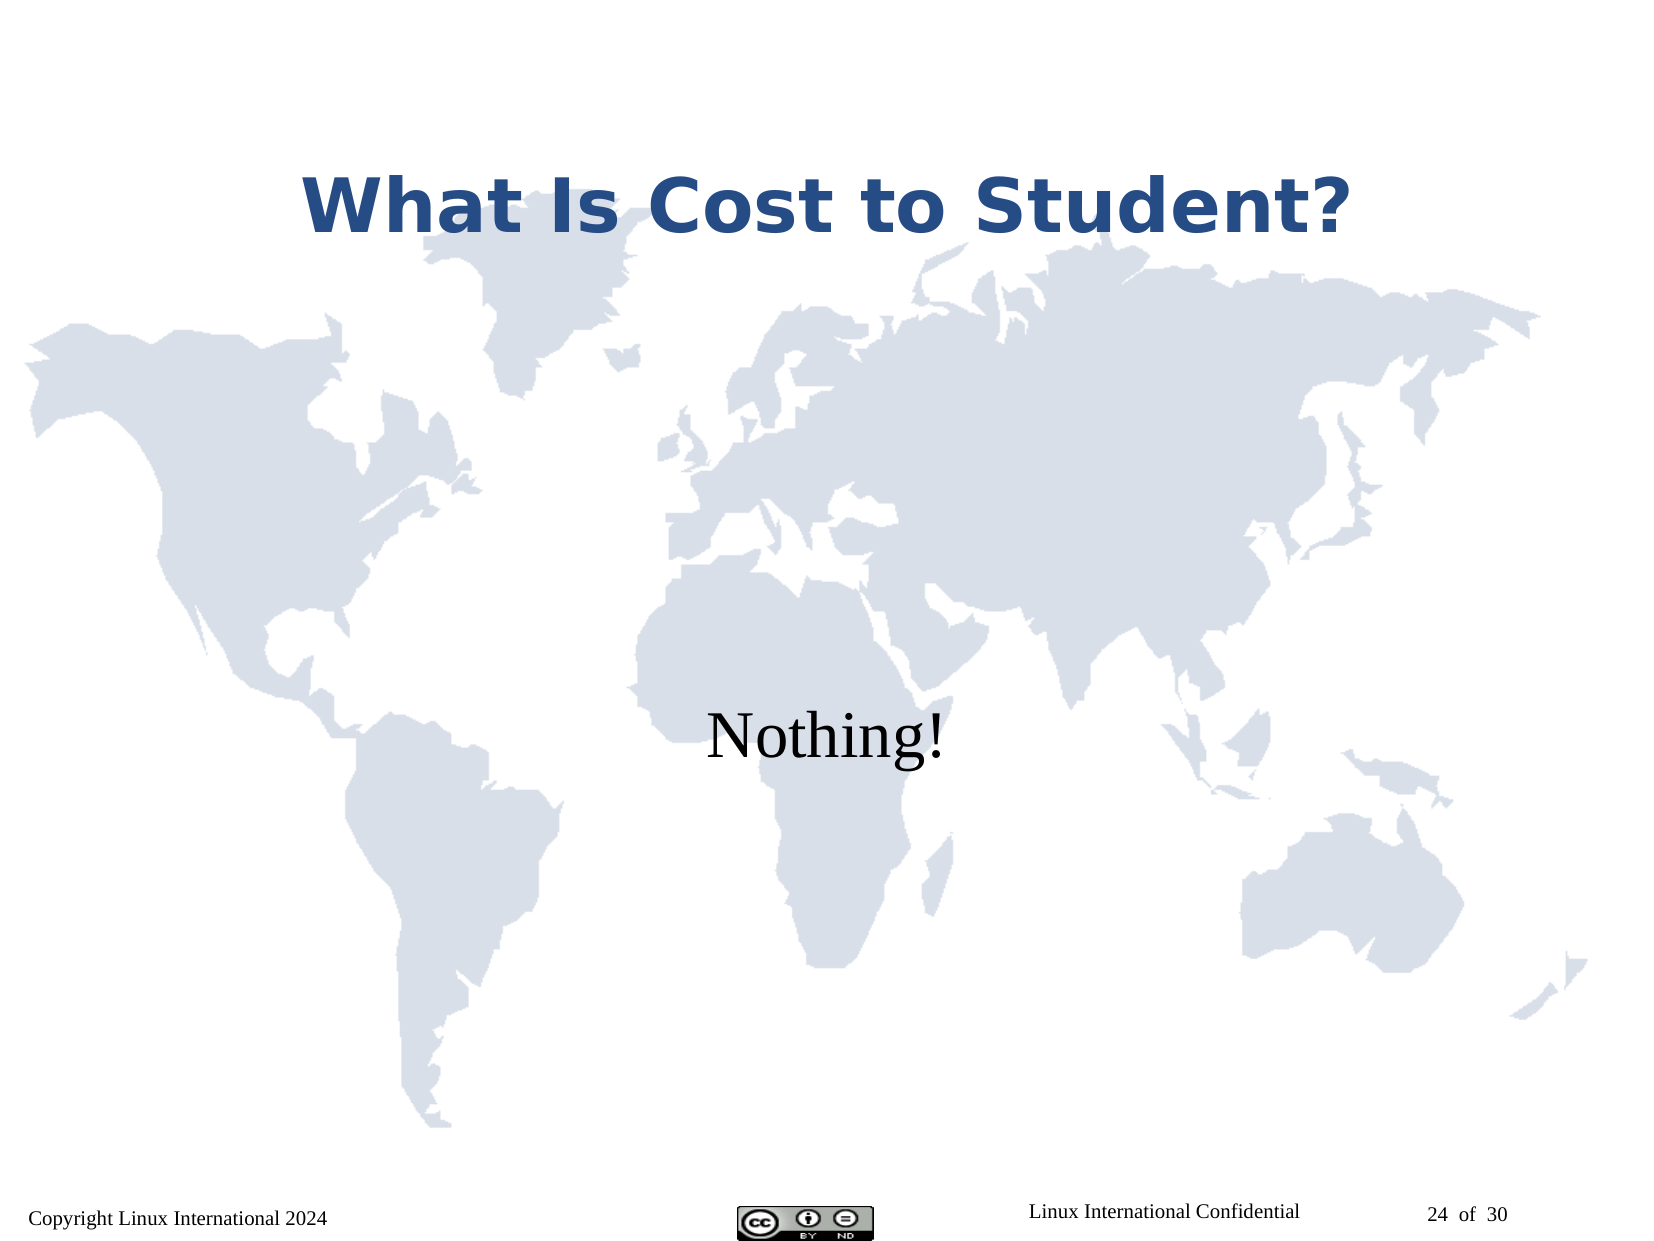

# What Is Cost to Student?
Nothing!